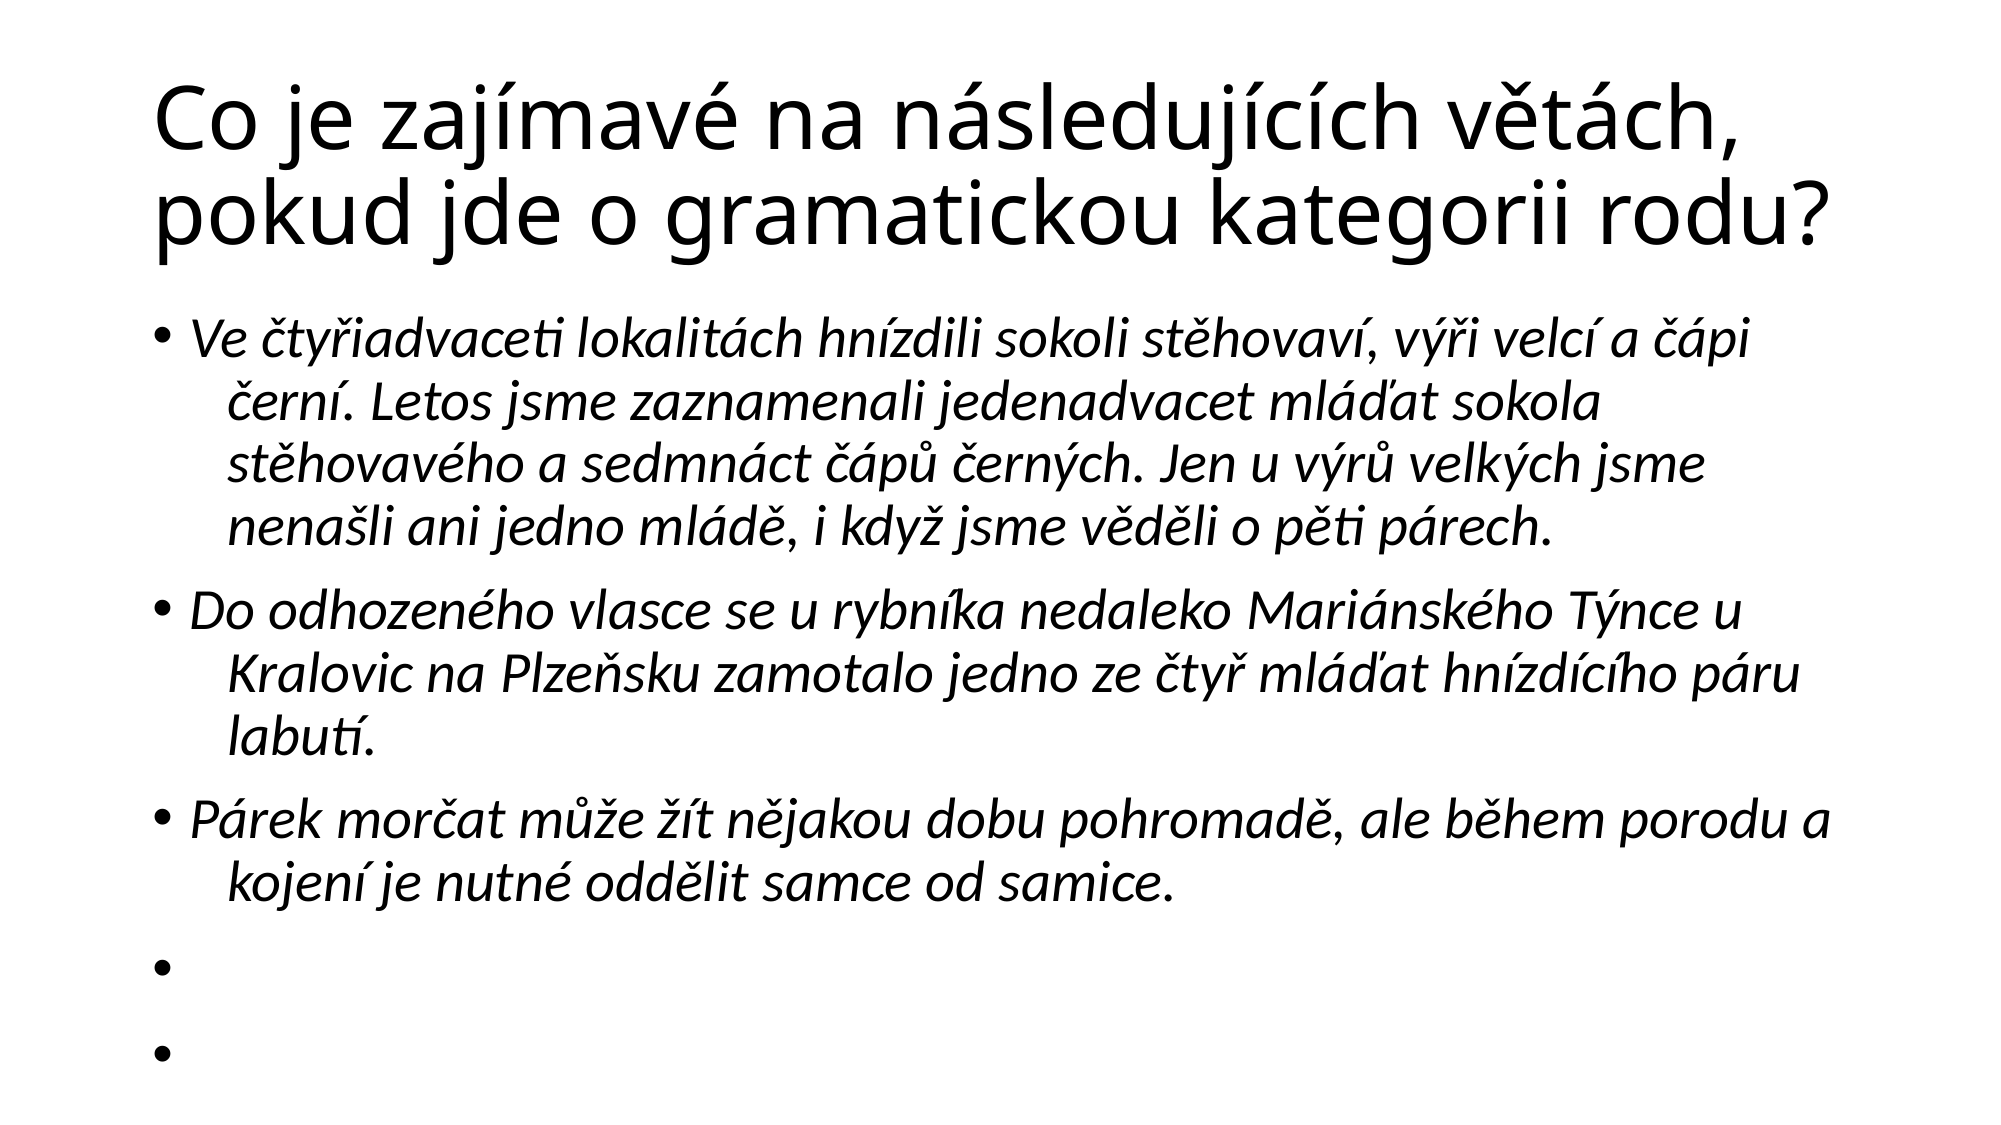

# Co je zajímavé na následujících větách, pokud jde o gramatickou kategorii rodu?
Ve čtyřiadvaceti lokalitách hnízdili sokoli stěhovaví, výři velcí a čápi černí. Letos jsme zaznamenali jedenadvacet mláďat sokola stěhovavého a sedmnáct čápů černých. Jen u výrů velkých jsme nenašli ani jedno mládě, i když jsme věděli o pěti párech.
Do odhozeného vlasce se u rybníka nedaleko Mariánského Týnce u Kralovic na Plzeňsku zamotalo jedno ze čtyř mláďat hnízdícího páru labutí.
Párek morčat může žít nějakou dobu pohromadě, ale během porodu a kojení je nutné oddělit samce od samice.